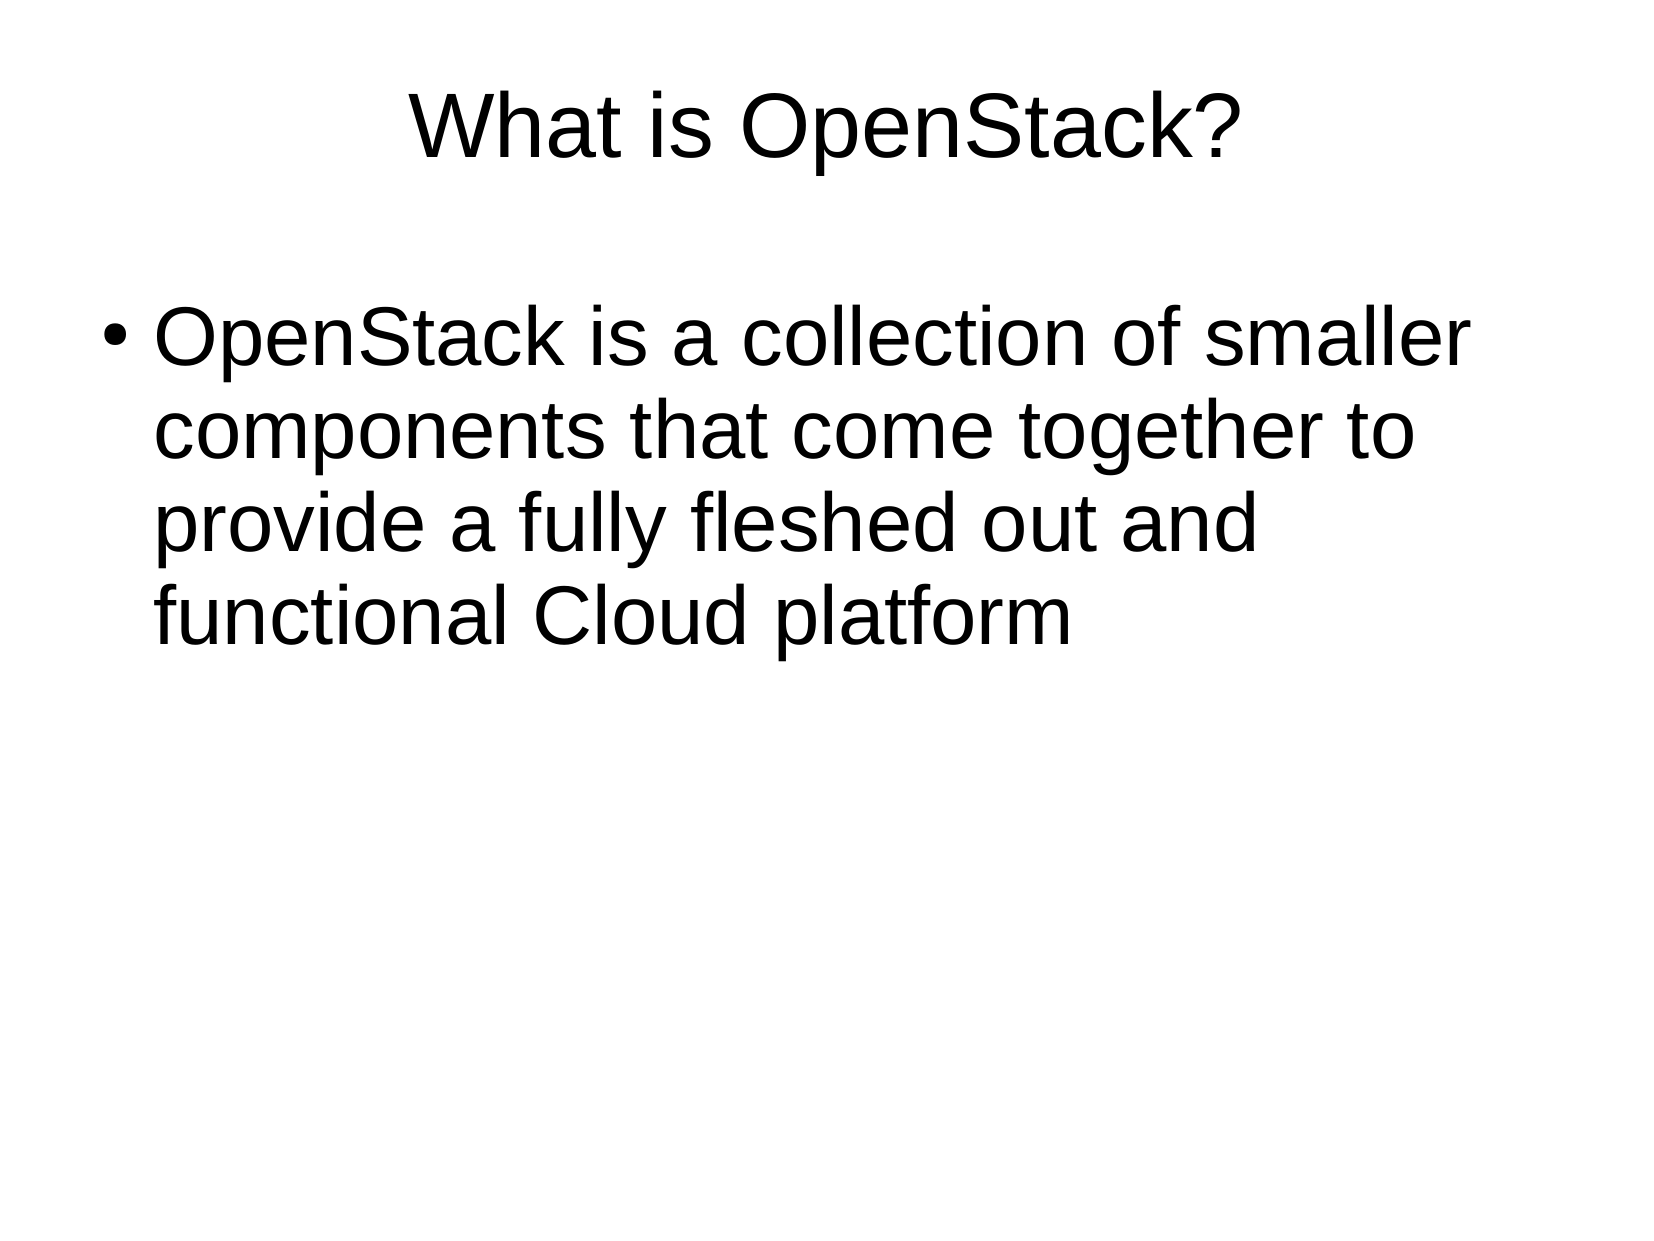

# What is OpenStack?
OpenStack is a collection of smaller components that come together to provide a fully fleshed out and functional Cloud platform